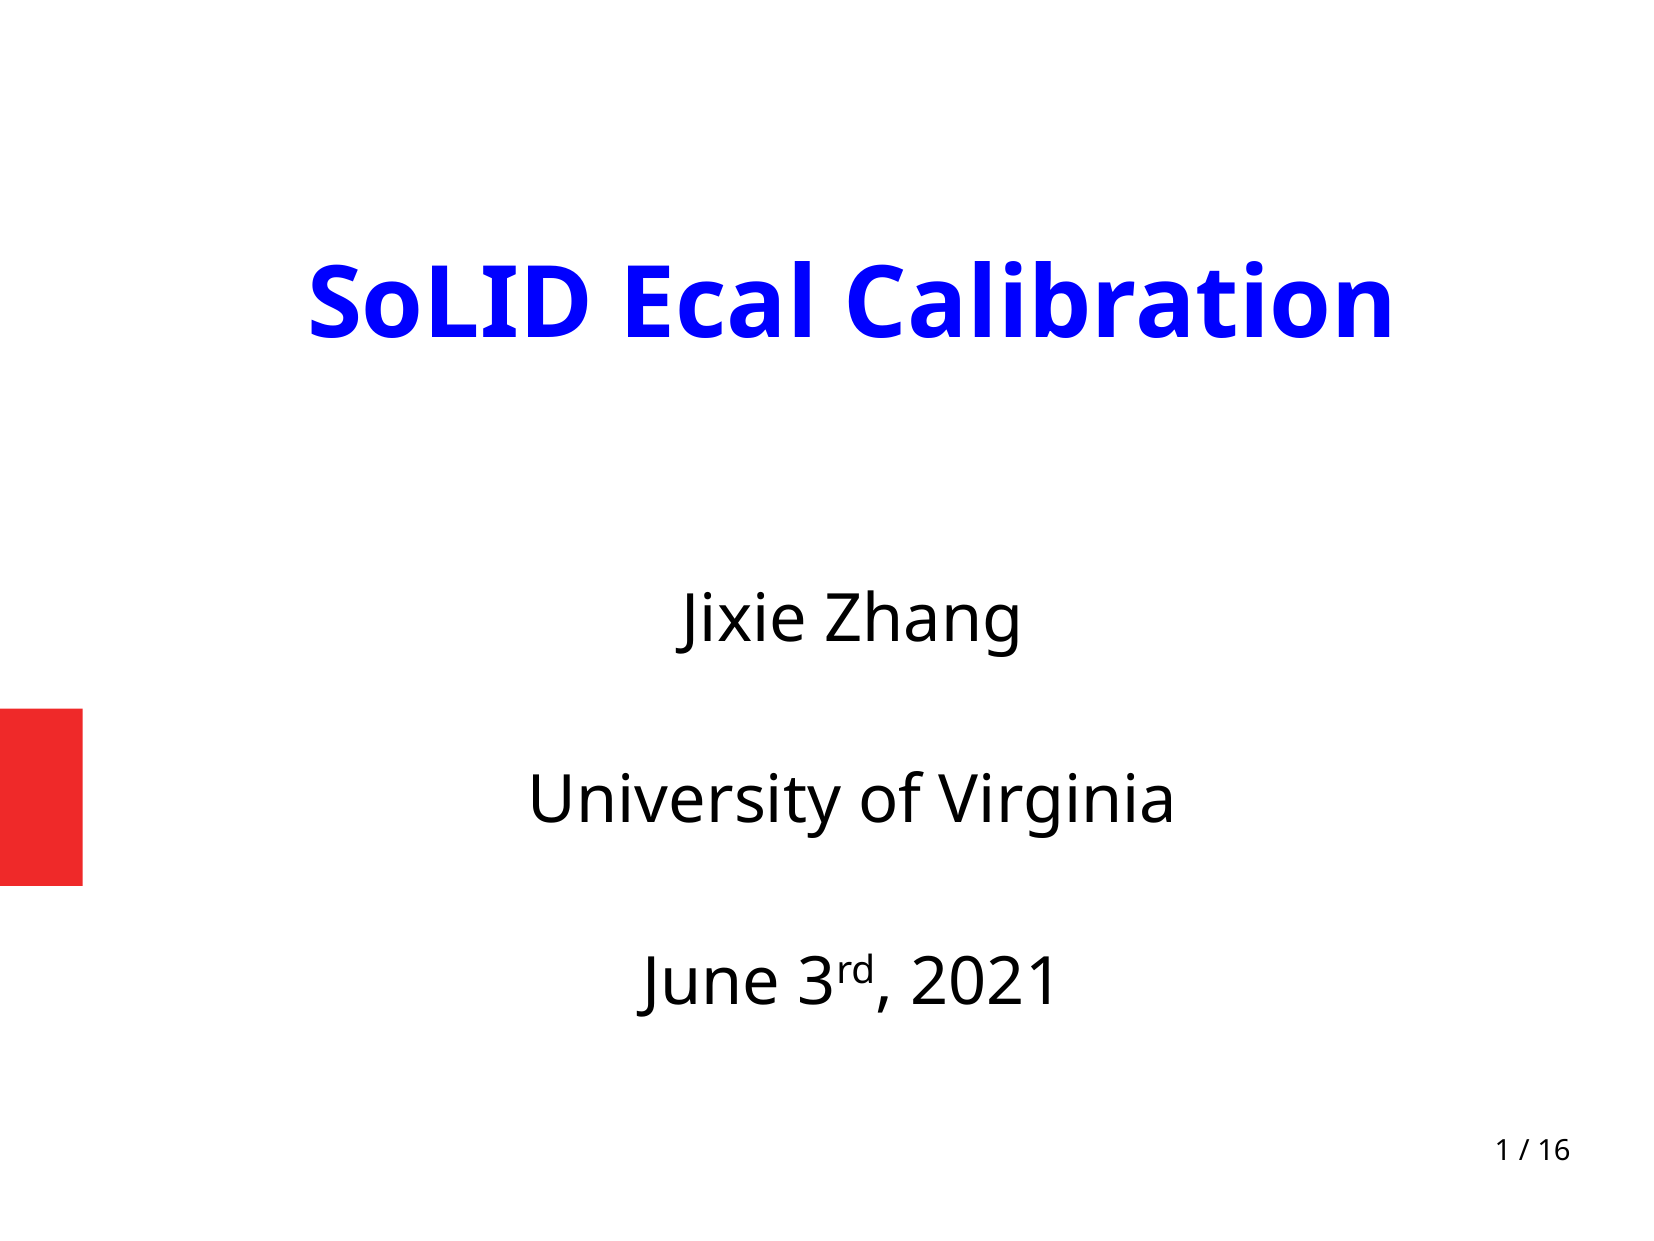

# SoLID Ecal Calibration
Jixie Zhang
University of Virginia
June 3rd, 2021
1